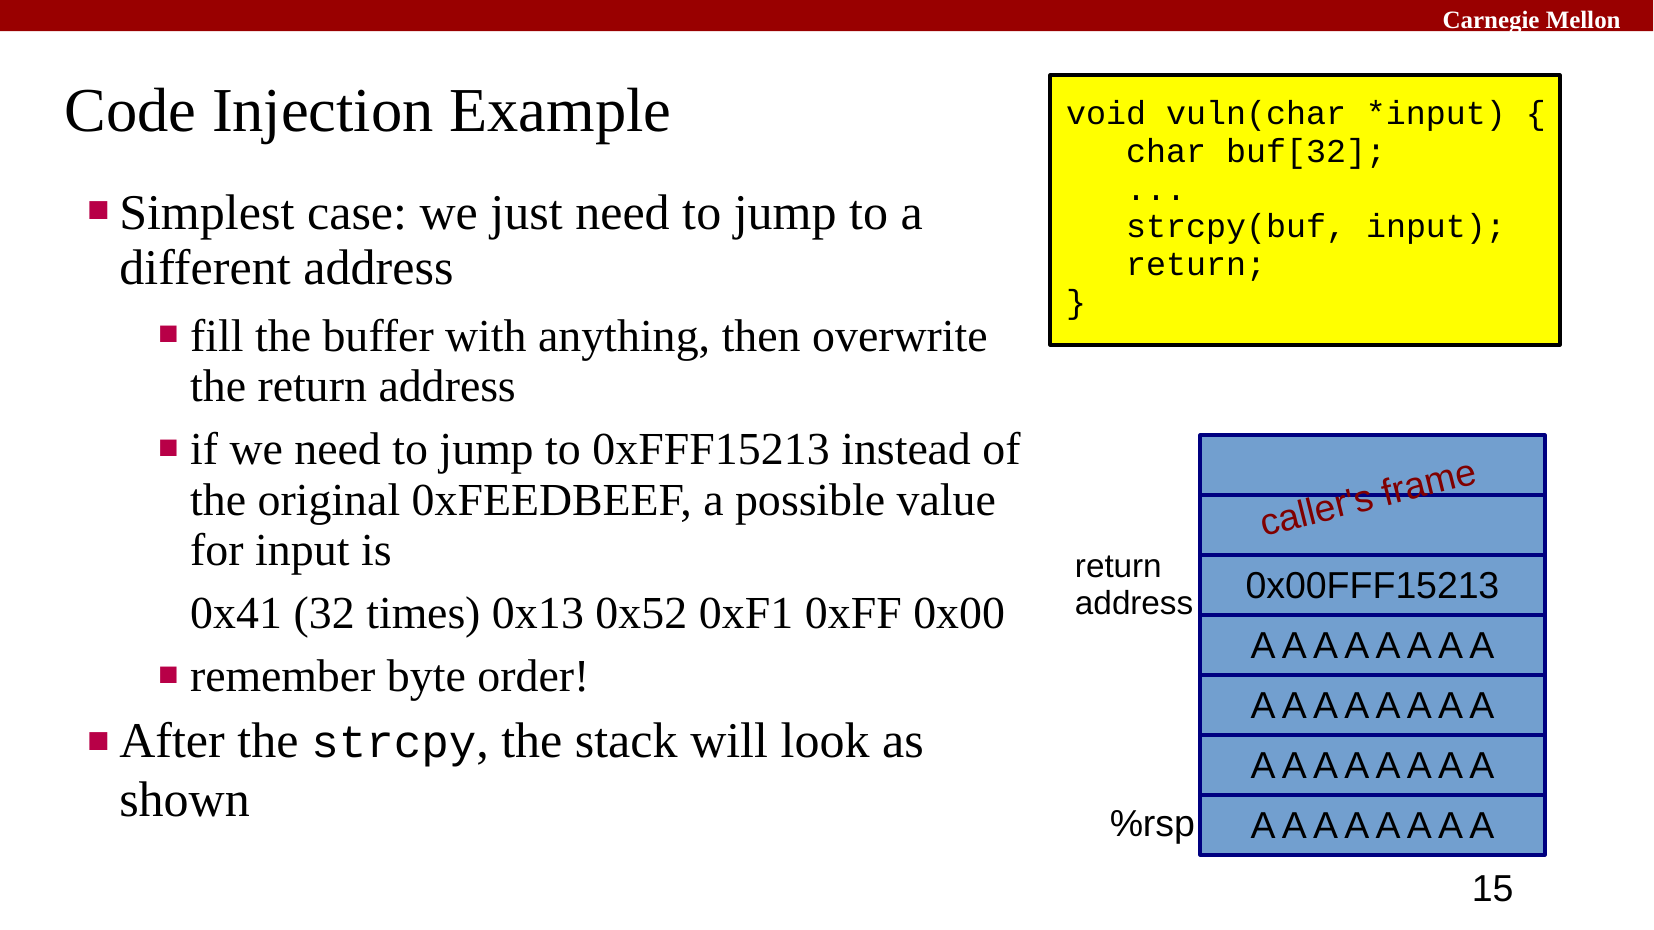

# Code Injection Example
void vuln(char *input) {
 char buf[32];
 ...
 strcpy(buf, input);
 return;
}
Simplest case: we just need to jump to a different address
fill the buffer with anything, then overwrite the return address
if we need to jump to 0xFFF15213 instead of the original 0xFEEDBEEF, a possible value for input is
0x41 (32 times) 0x13 0x52 0xF1 0xFF 0x00
remember byte order!
After the strcpy, the stack will look as shown
caller's frame
return
address
0x00FFF15213
A A A A A A A A
A A A A A A A A
A A A A A A A A
%rsp
A A A A A A A A